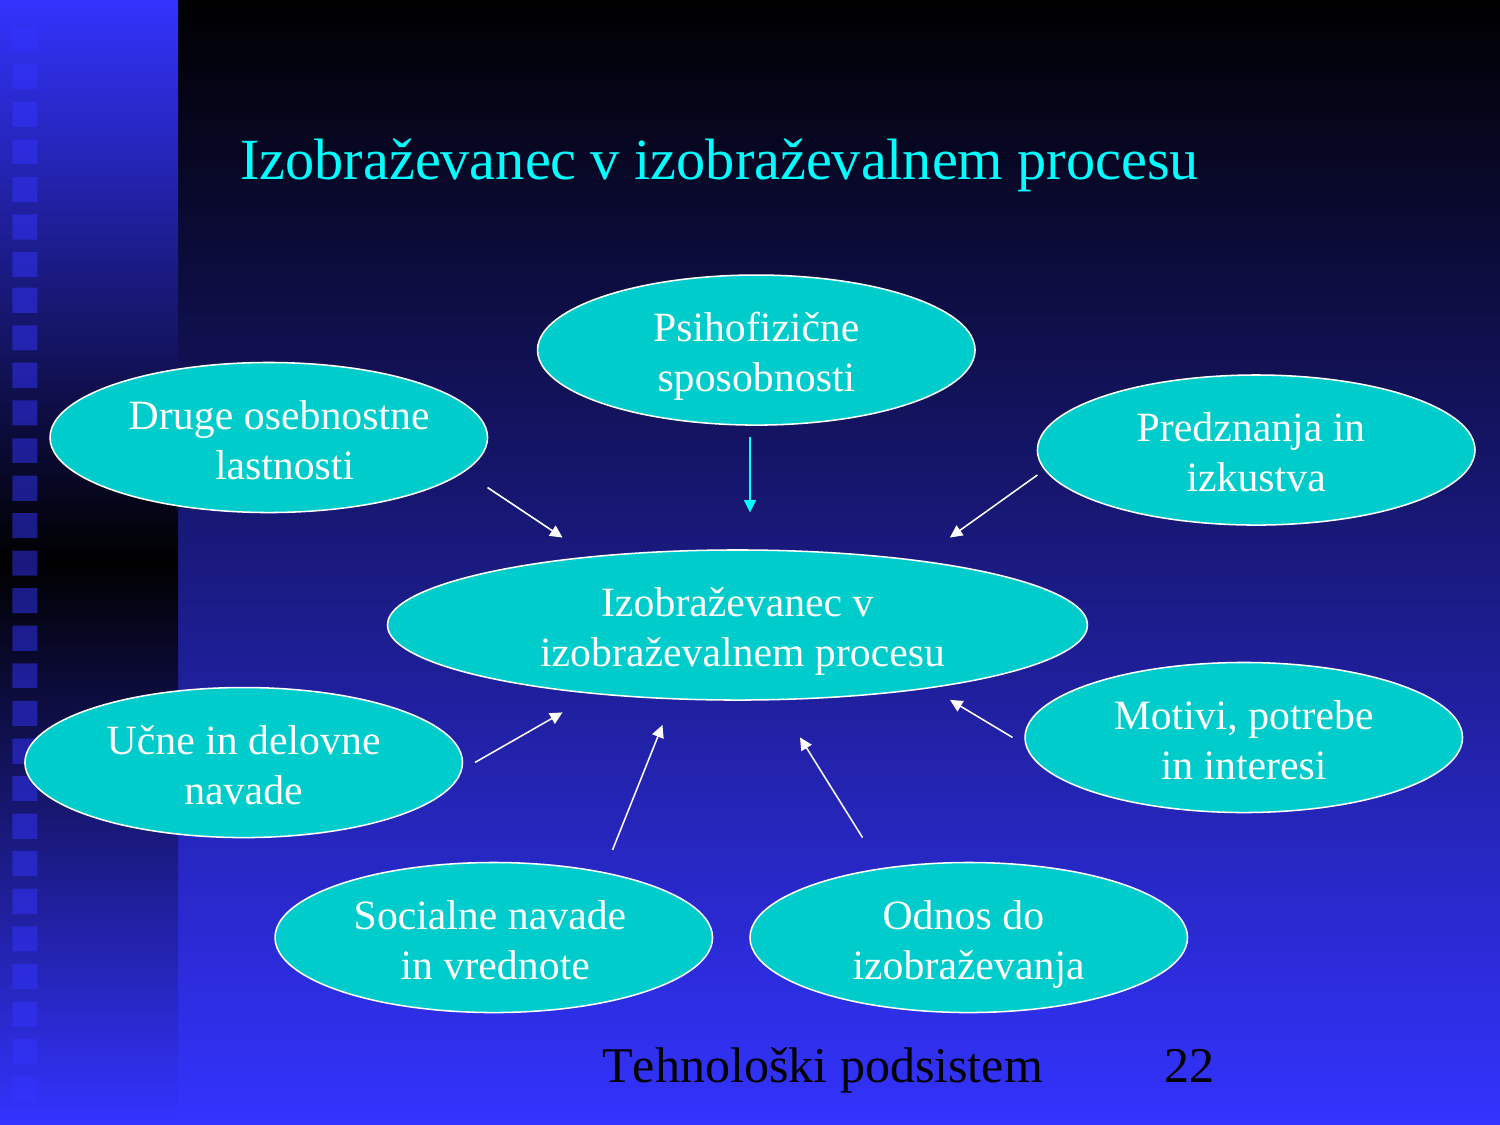

# Izobraževanec v izobraževalnem procesu
Psihofizične
sposobnosti
Druge osebnostne
lastnosti
Predznanja in
izkustva
Izobraževanec v
 izobraževalnem procesu
Motivi, potrebe
in interesi
Učne in delovne
navade
Socialne navade
in vrednote
Odnos do
izobraževanja
Tehnološki podsistem
22